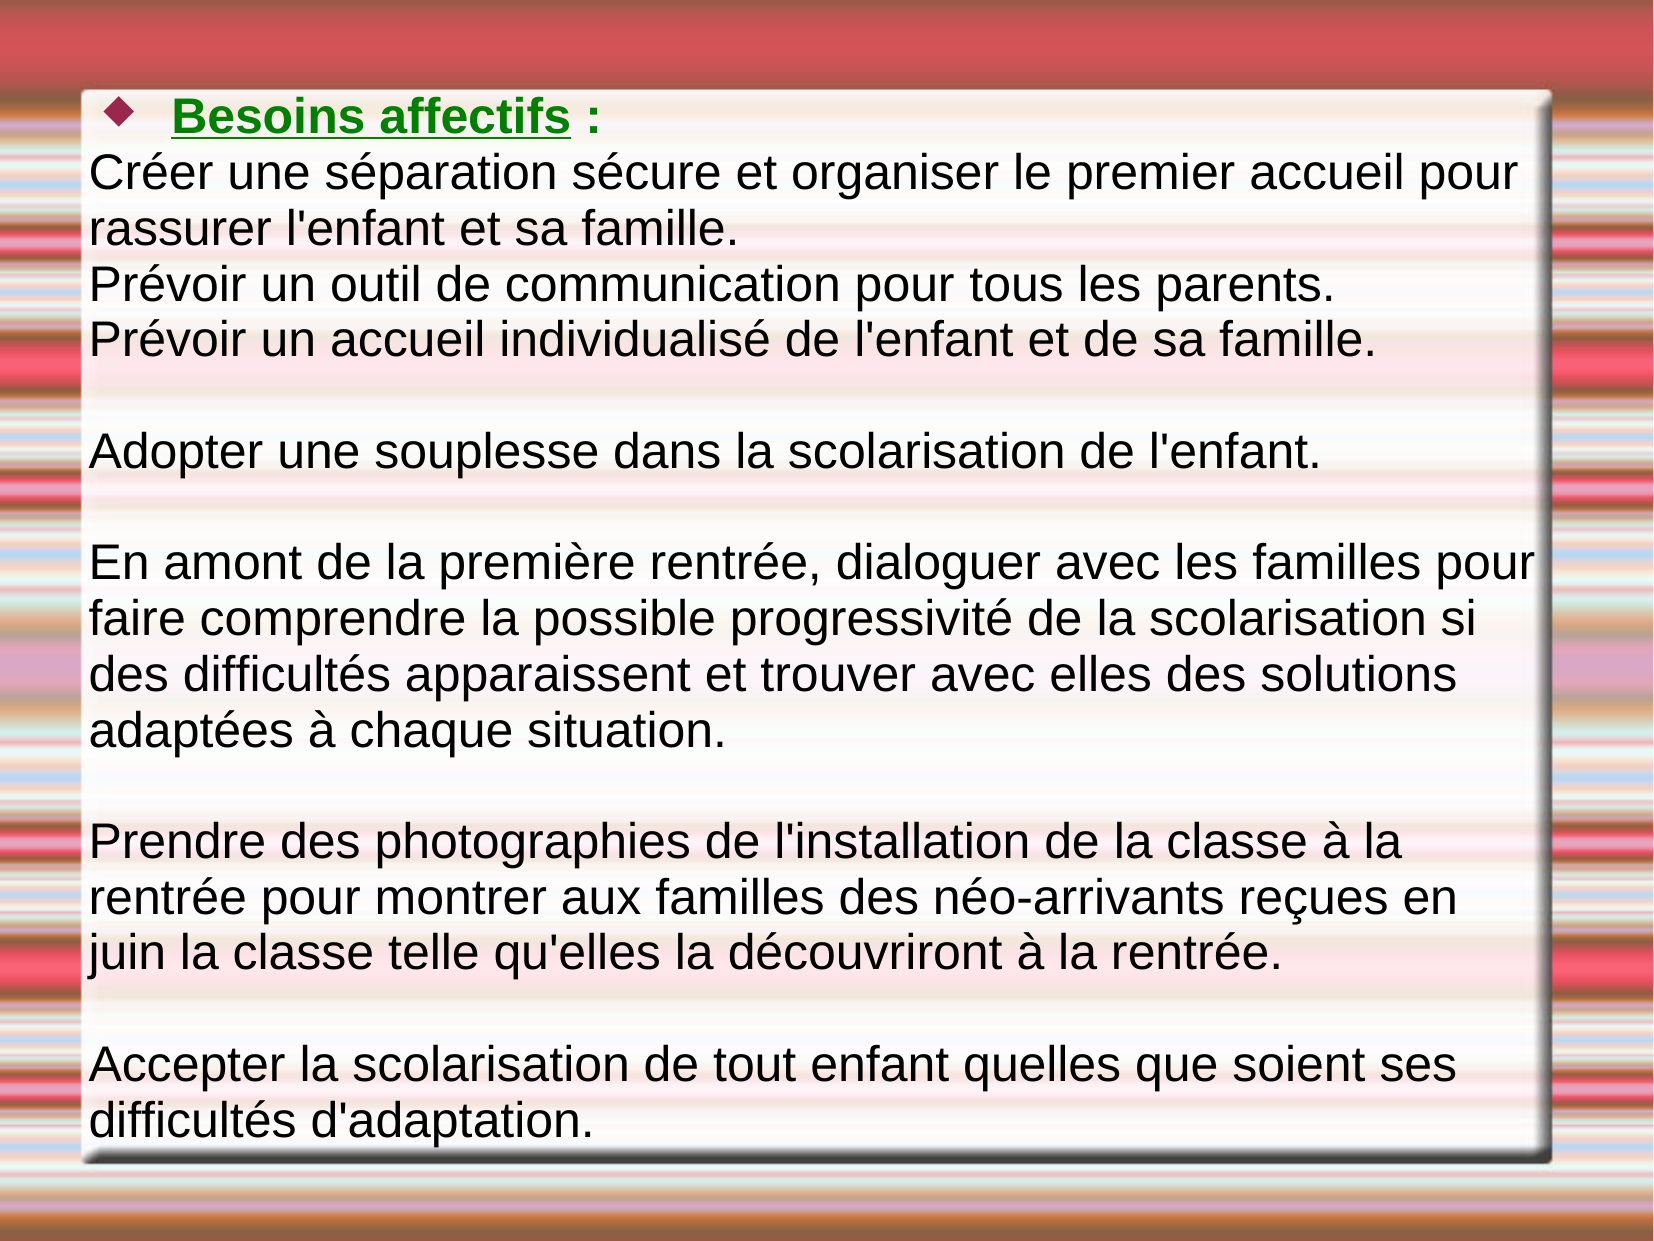

# Besoins affectifs :
Créer une séparation sécure et organiser le premier accueil pour rassurer l'enfant et sa famille.
Prévoir un outil de communication pour tous les parents.
Prévoir un accueil individualisé de l'enfant et de sa famille.
Adopter une souplesse dans la scolarisation de l'enfant.
En amont de la première rentrée, dialoguer avec les familles pour faire comprendre la possible progressivité de la scolarisation si des difficultés apparaissent et trouver avec elles des solutions adaptées à chaque situation.
Prendre des photographies de l'installation de la classe à la rentrée pour montrer aux familles des néo-arrivants reçues en juin la classe telle qu'elles la découvriront à la rentrée.
Accepter la scolarisation de tout enfant quelles que soient ses
difficultés d'adaptation.